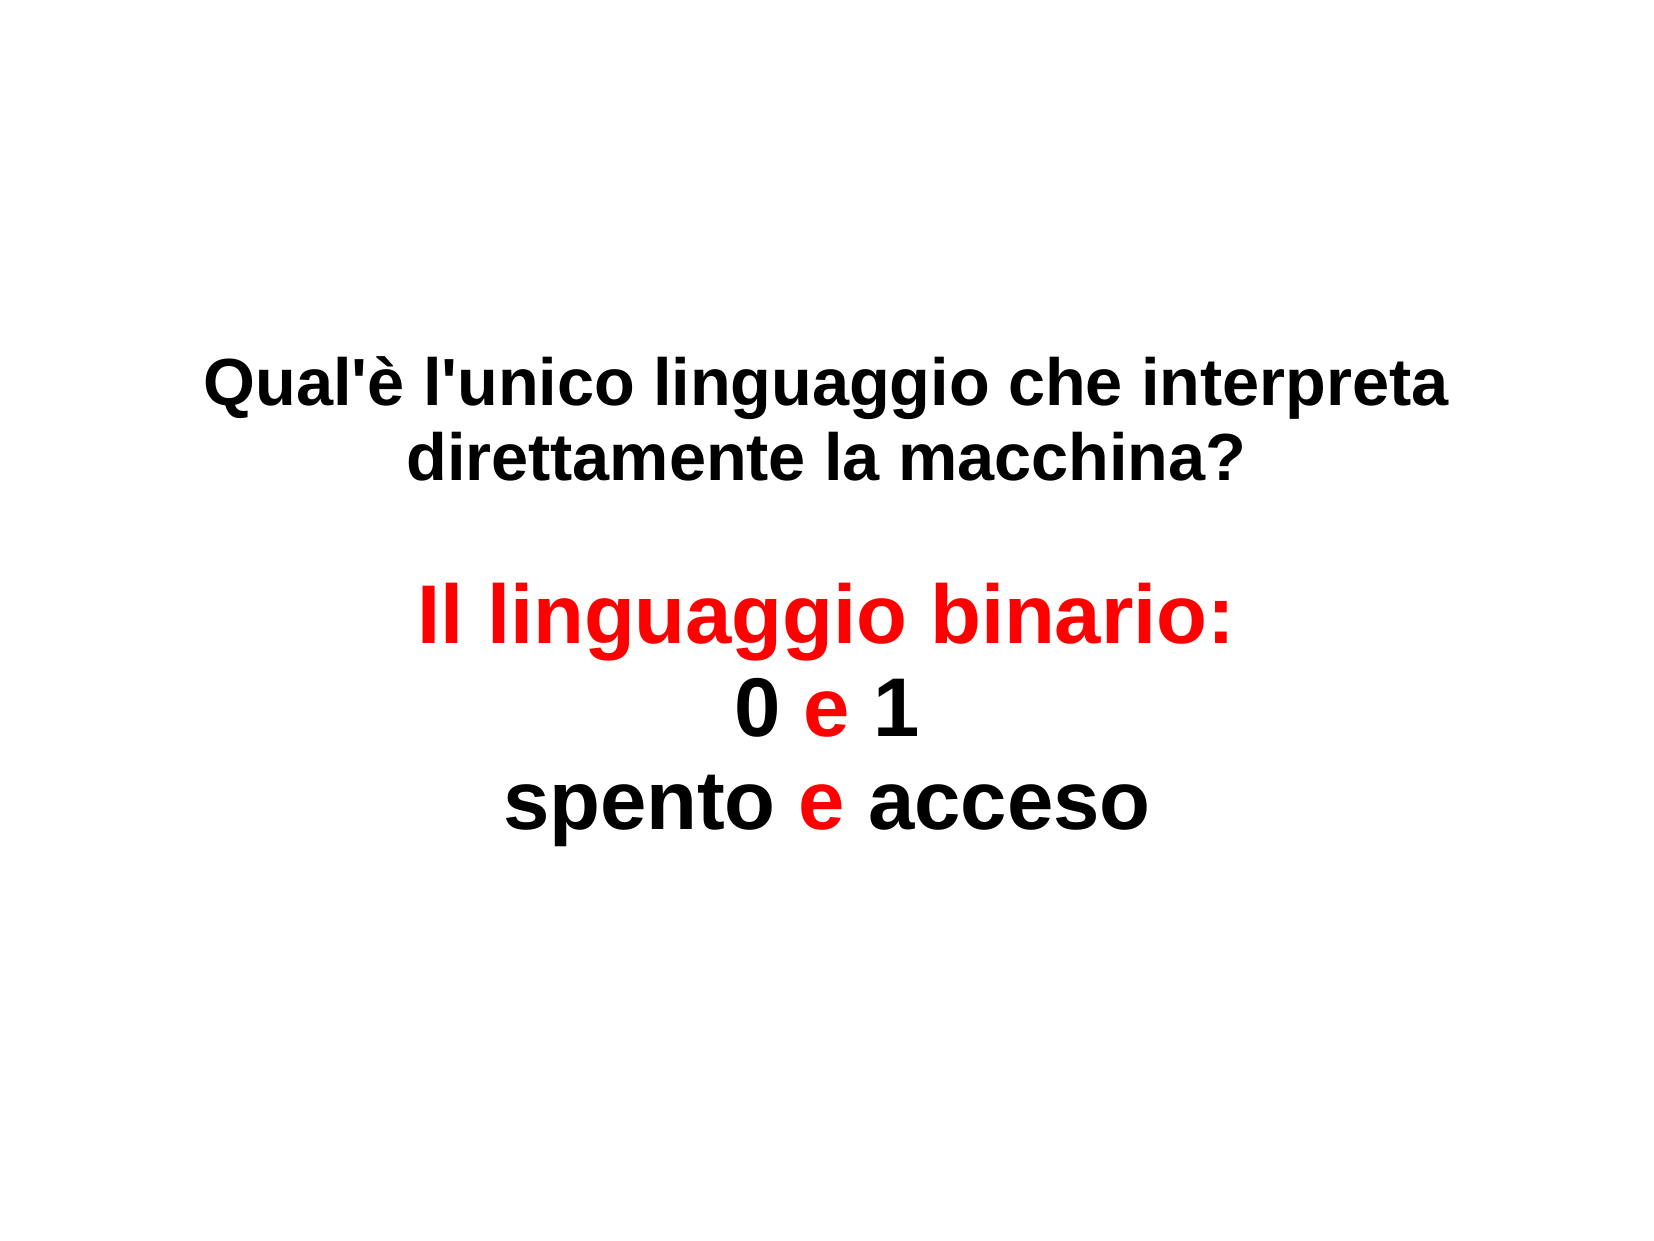

Qual'è l'unico linguaggio che interpreta direttamente la macchina?
Il linguaggio binario:
0 e 1
spento e acceso